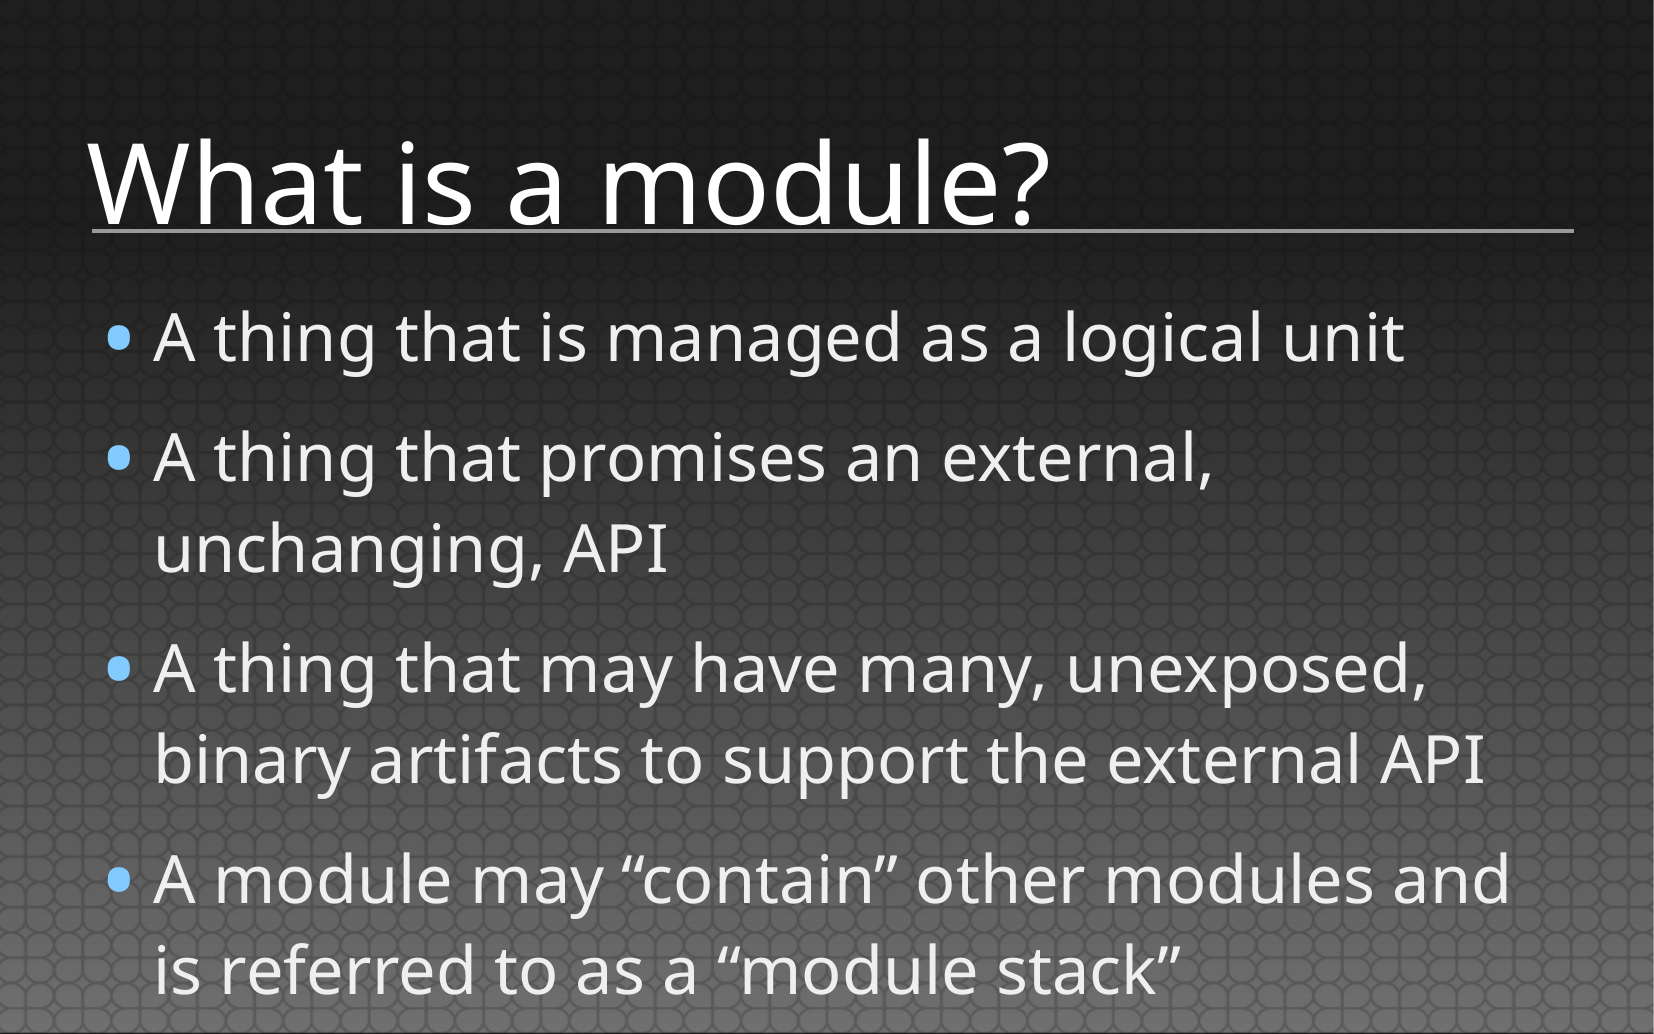

# What is a module?
A thing that is managed as a logical unit
A thing that promises an external, unchanging, API
A thing that may have many, unexposed, binary artifacts to support the external API
A module may “contain” other modules and is referred to as a “module stack”